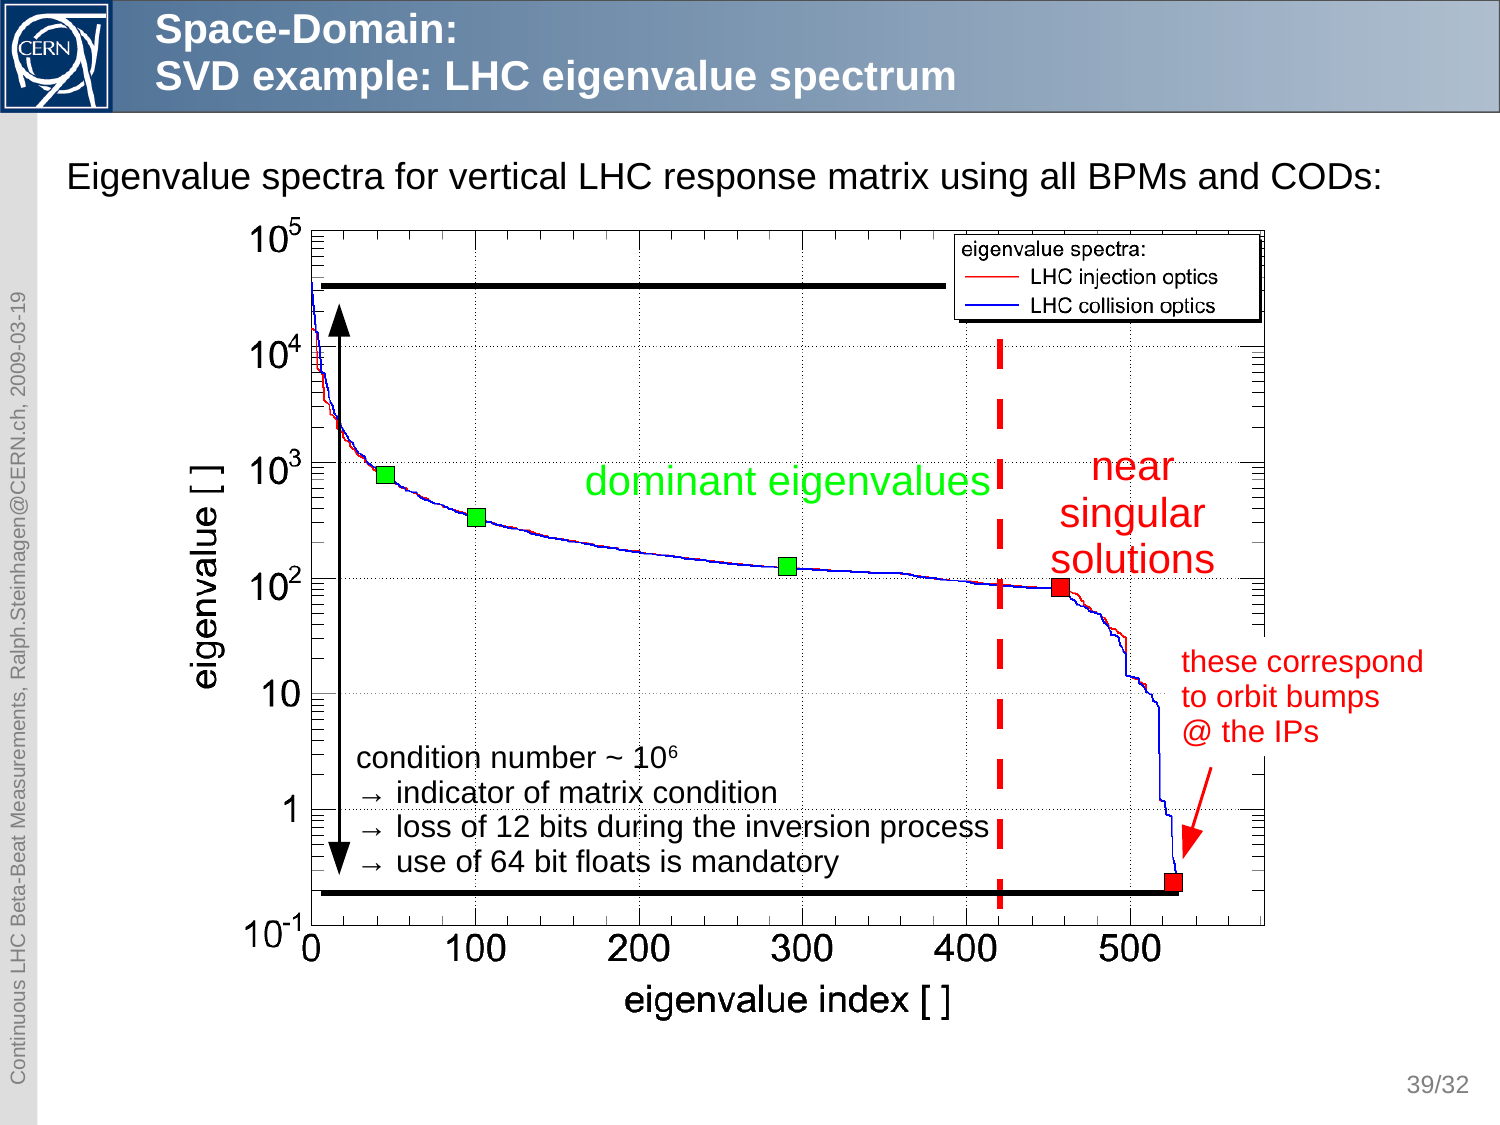

# Space-Domain: SVD example: LHC eigenvalue spectrum
Eigenvalue spectra for vertical LHC response matrix using all BPMs and CODs:
near
singular
solutions
dominant eigenvalues
these correspond
to orbit bumps
@ the IPs
condition number ~ 106
→ indicator of matrix condition
→ loss of 12 bits during the inversion process
→ use of 64 bit floats is mandatory